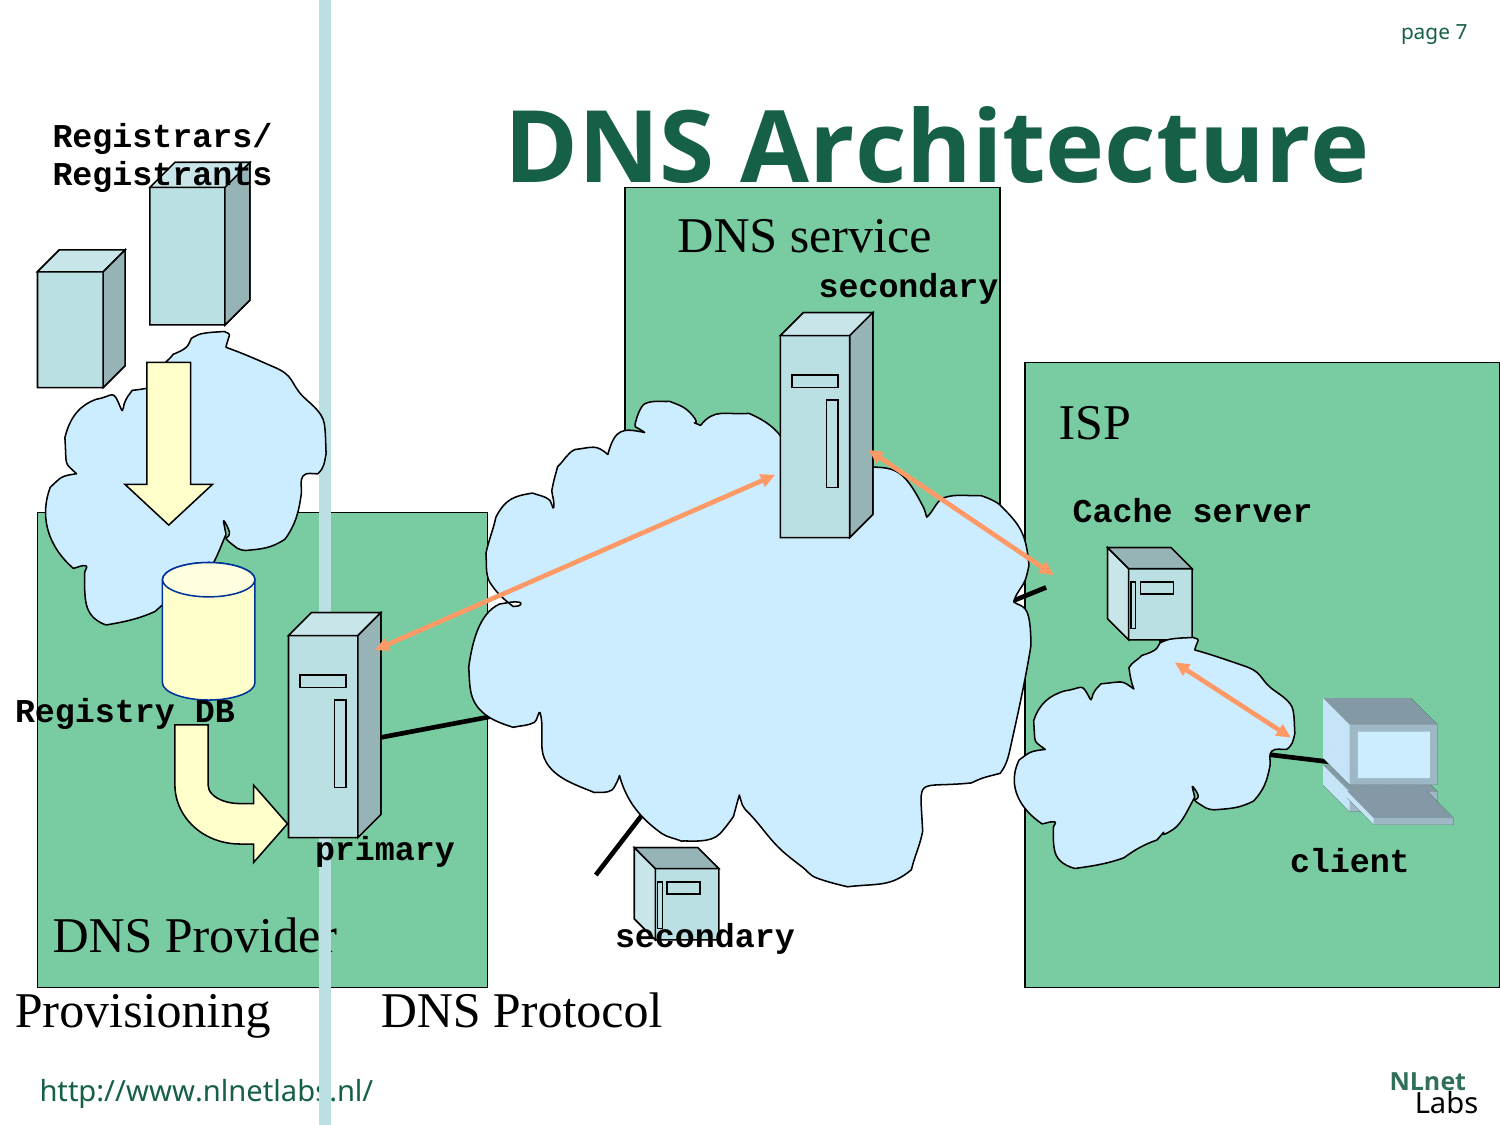

# DNS Architecture
Registrars/
Registrants
DNS service
secondary
ISP
Cache server
DNS Provider
Registry DB
primary
client
secondary
Provisioning
DNS Protocol